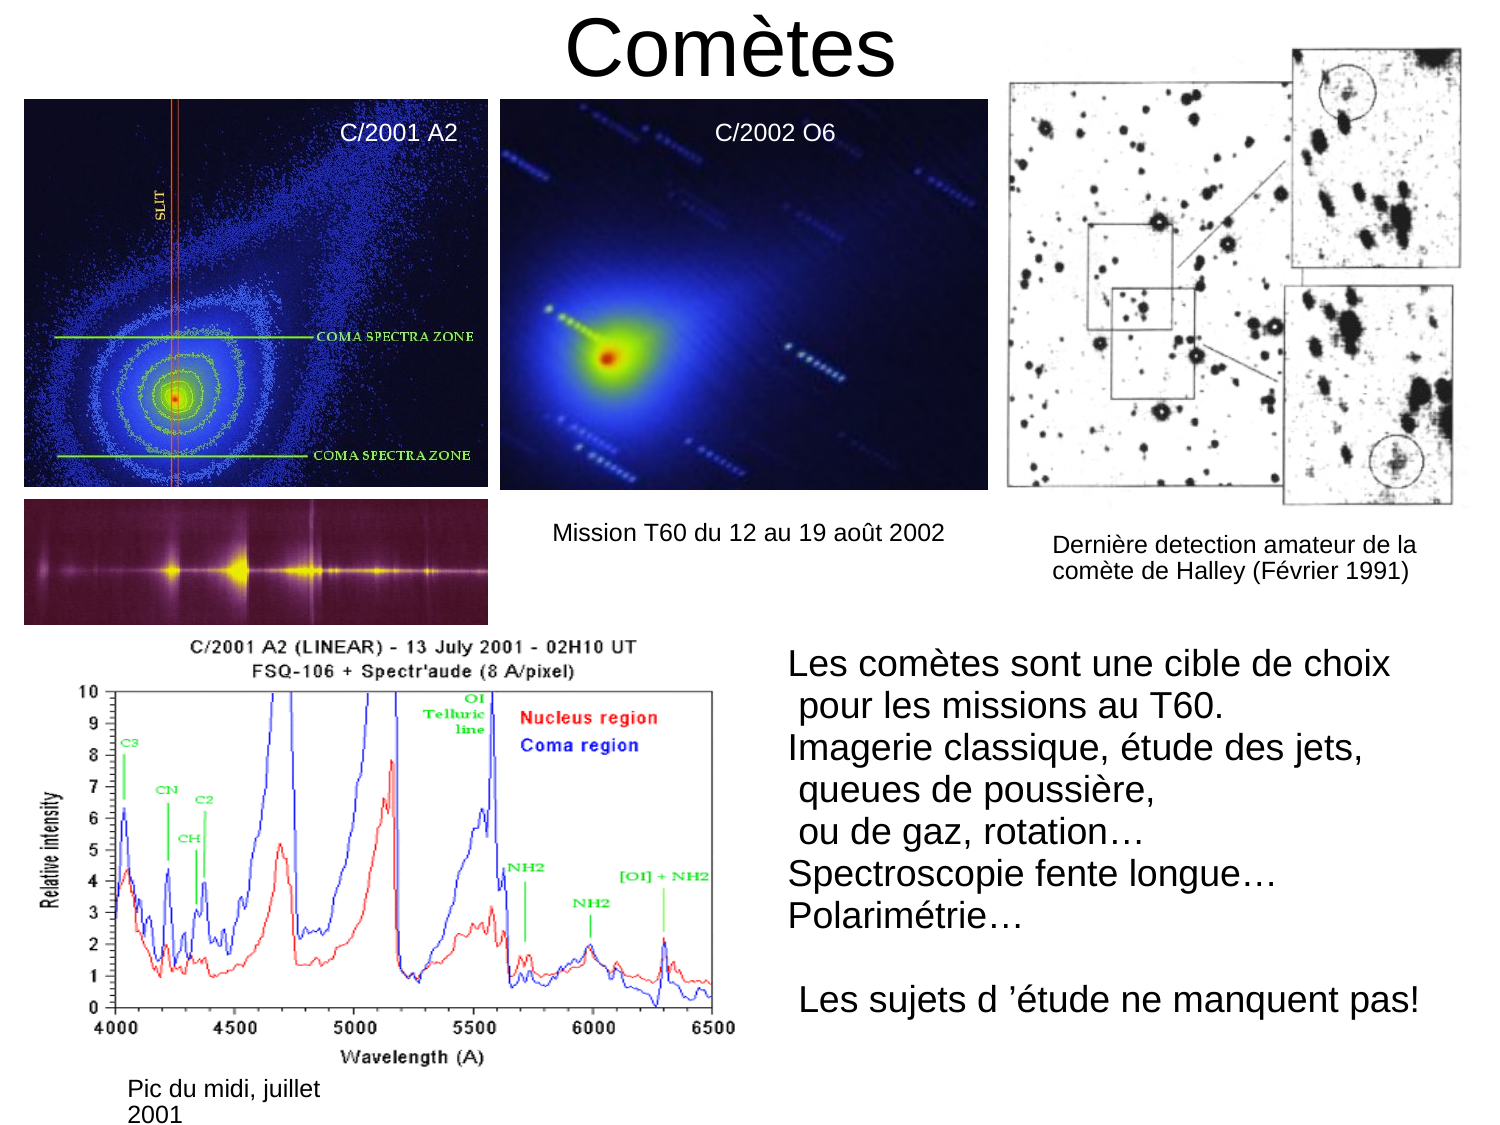

Comètes
C/2001 A2
C/2002 O6
Mission T60 du 12 au 19 août 2002
Dernière detection amateur de la
comète de Halley (Février 1991)
 Les comètes sont une cible de choix
 pour les missions au T60.
 Imagerie classique, étude des jets,
 queues de poussière,
 ou de gaz, rotation…
 Spectroscopie fente longue…
 Polarimétrie…
 Les sujets d ’étude ne manquent pas!
Pic du midi, juillet 2001